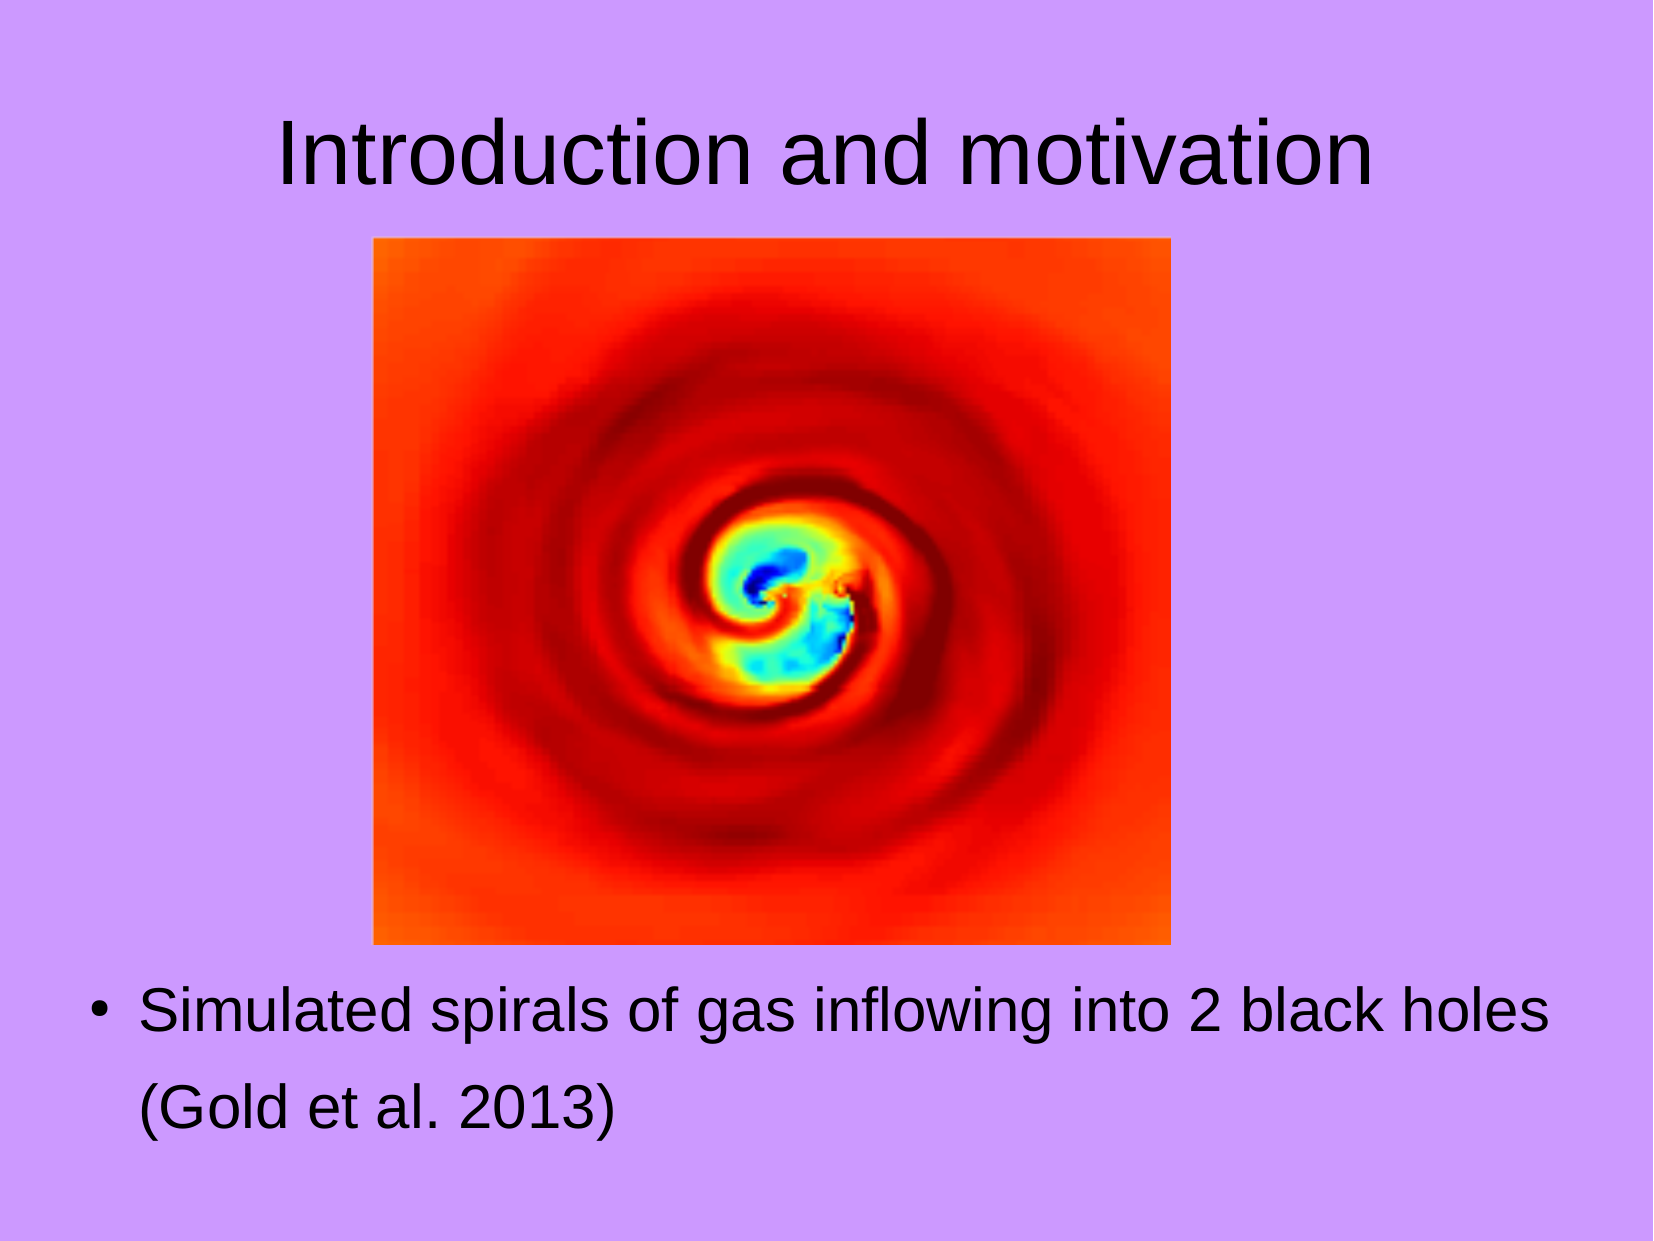

# Introduction and motivation
Simulated spirals of gas inflowing into 2 black holes
(Gold et al. 2013)